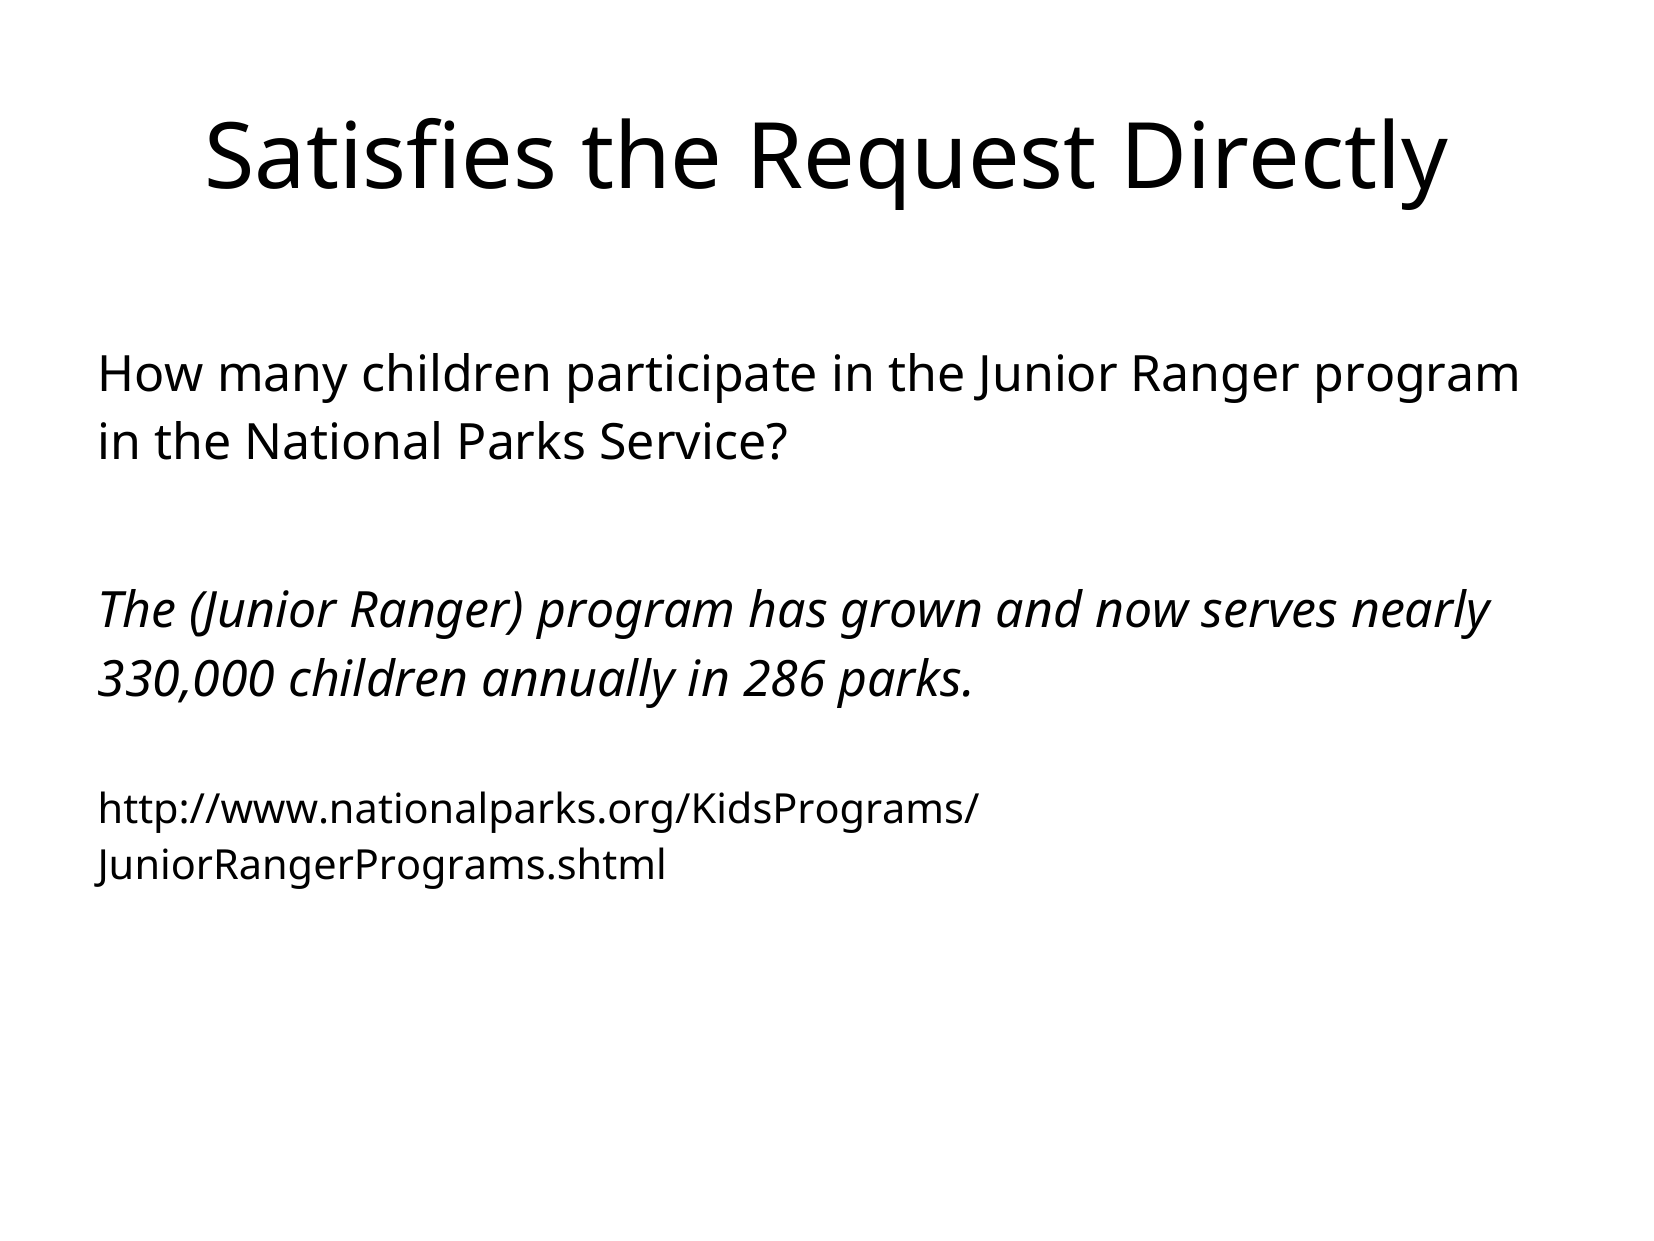

# Satisfies the Request Directly
How many children participate in the Junior Ranger program in the National Parks Service?
The (Junior Ranger) program has grown and now serves nearly 330,000 children annually in 286 parks.
http://www.nationalparks.org/KidsPrograms/JuniorRangerPrograms.shtml